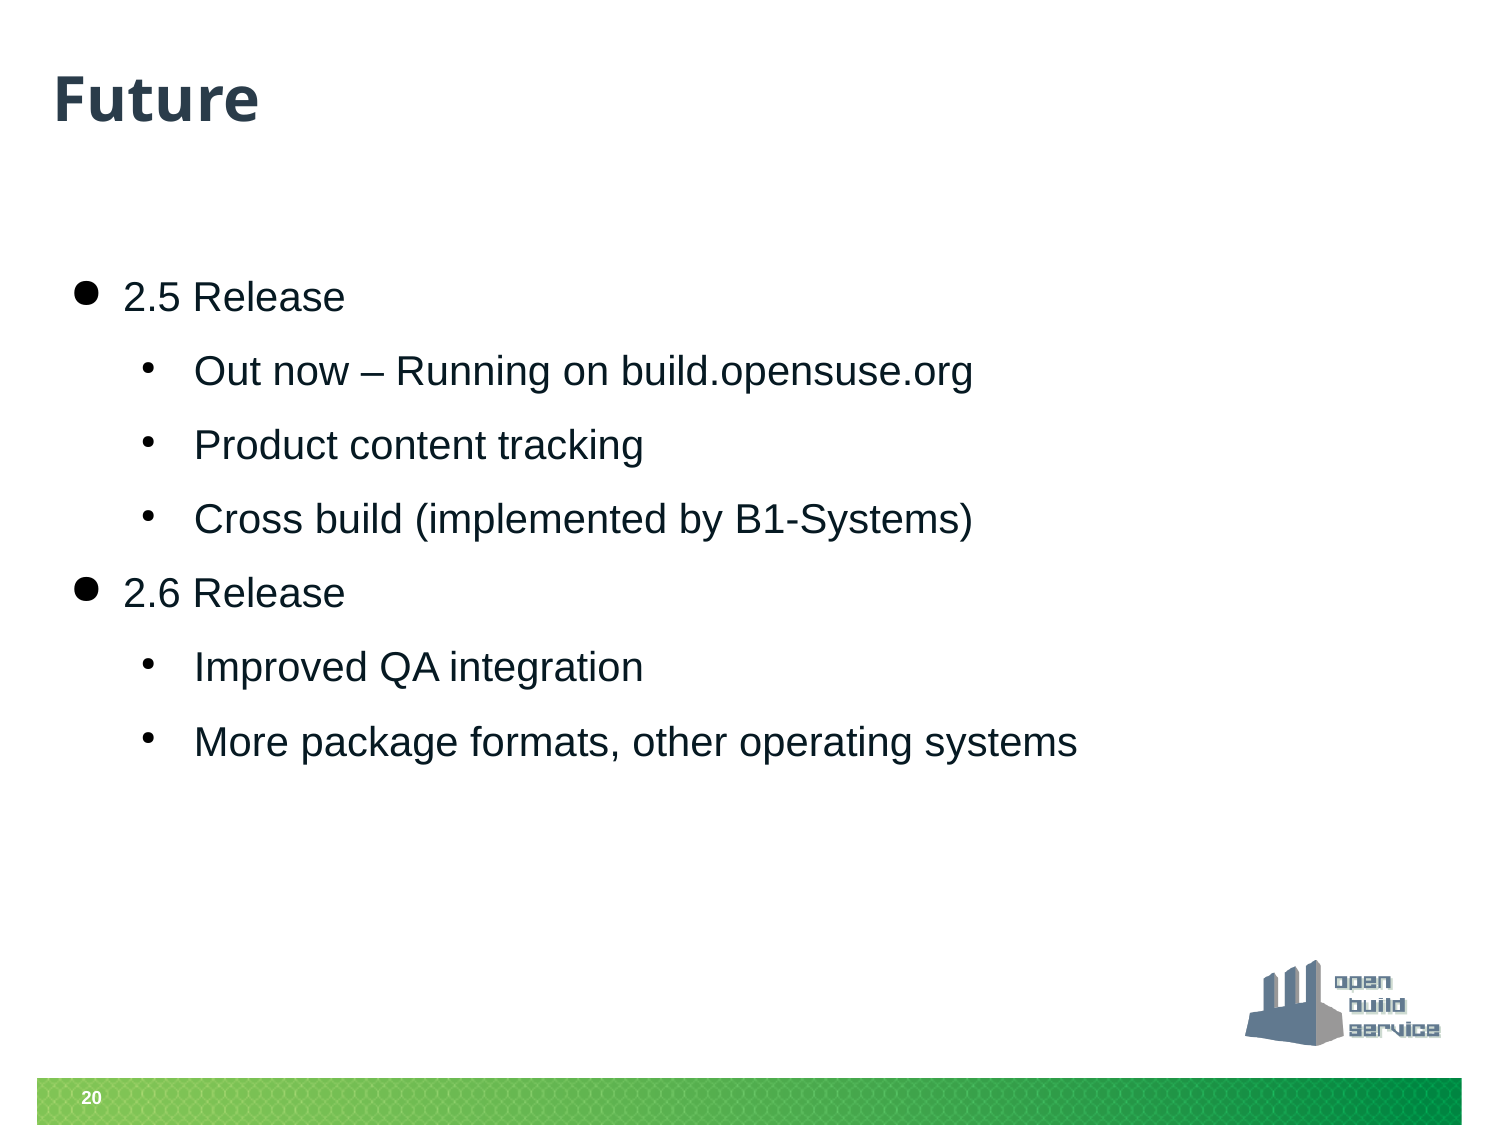

# Future
2.5 Release
Out now – Running on build.opensuse.org
Product content tracking
Cross build (implemented by B1-Systems)
2.6 Release
Improved QA integration
More package formats, other operating systems